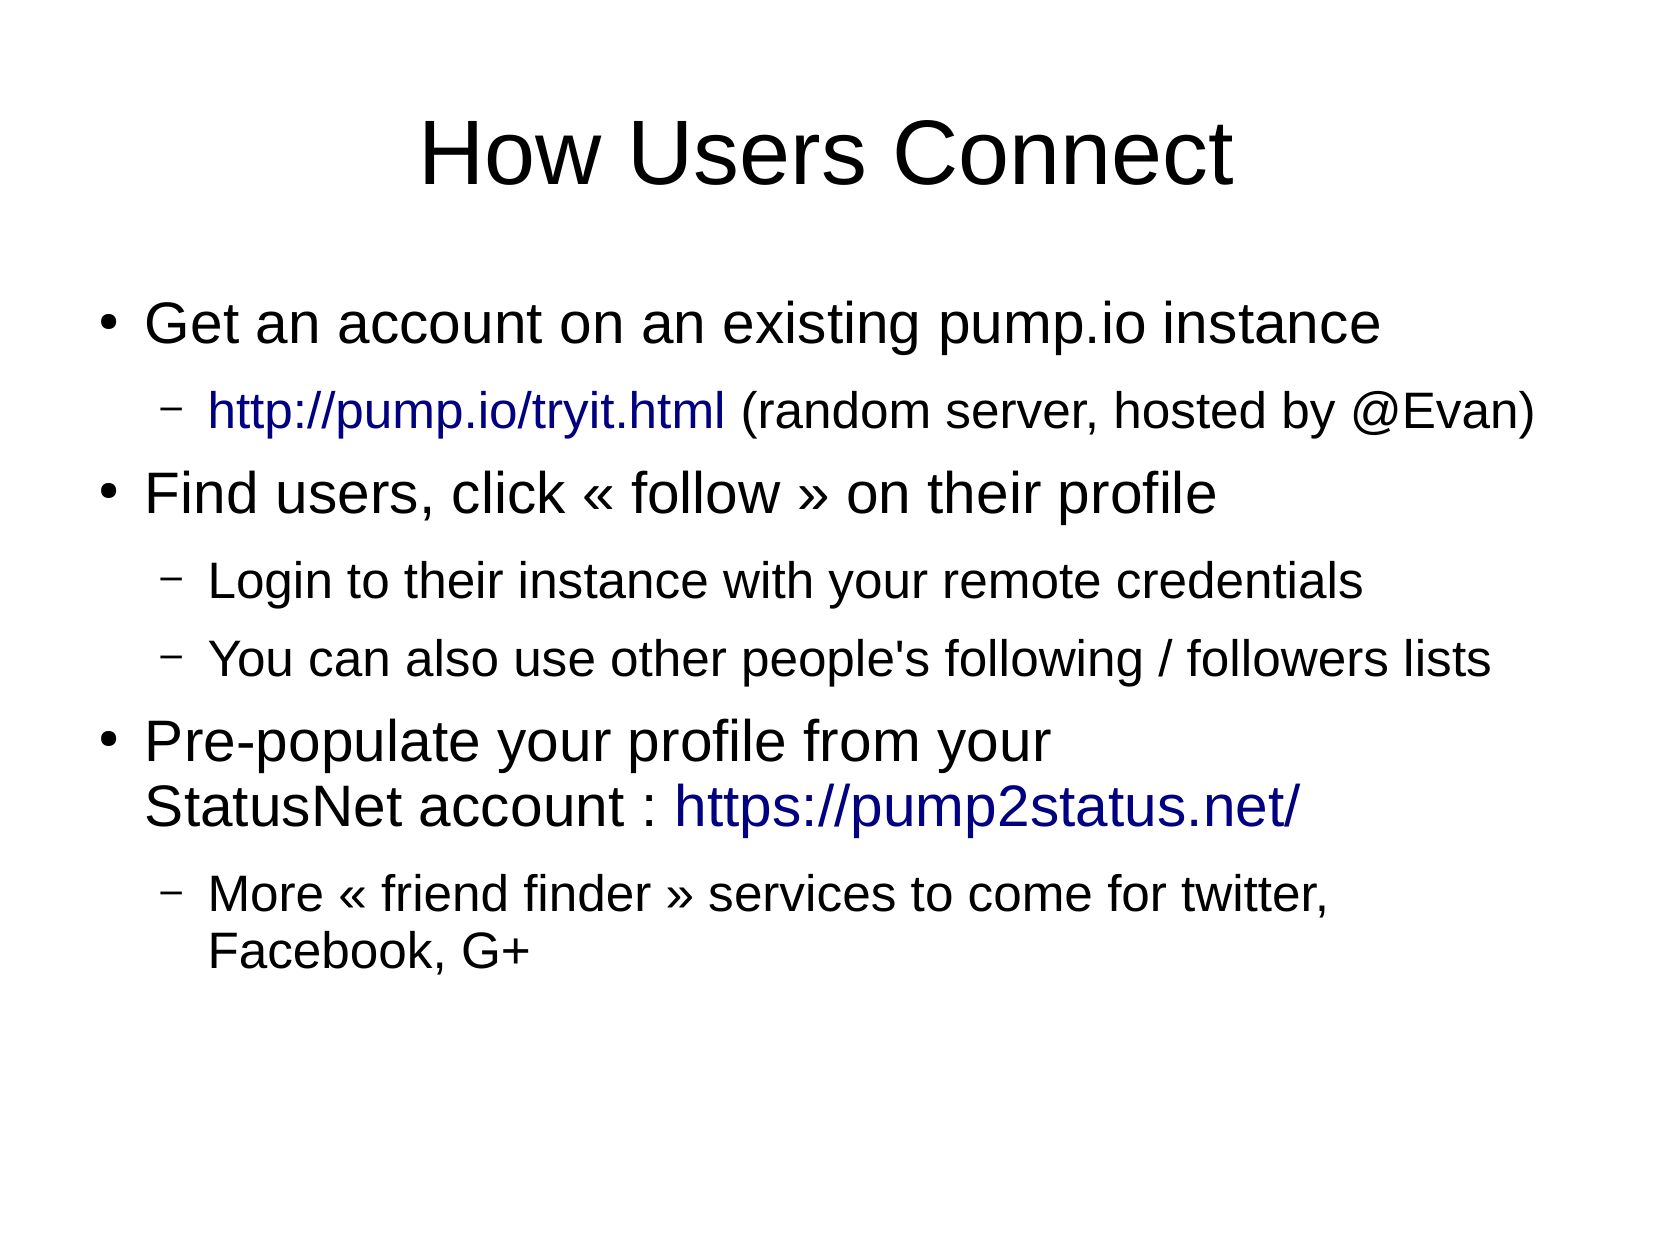

# How Users Connect
Get an account on an existing pump.io instance
http://pump.io/tryit.html (random server, hosted by @Evan)
Find users, click « follow » on their profile
Login to their instance with your remote credentials
You can also use other people's following / followers lists
Pre-populate your profile from your StatusNet account : https://pump2status.net/
More « friend finder » services to come for twitter, Facebook, G+